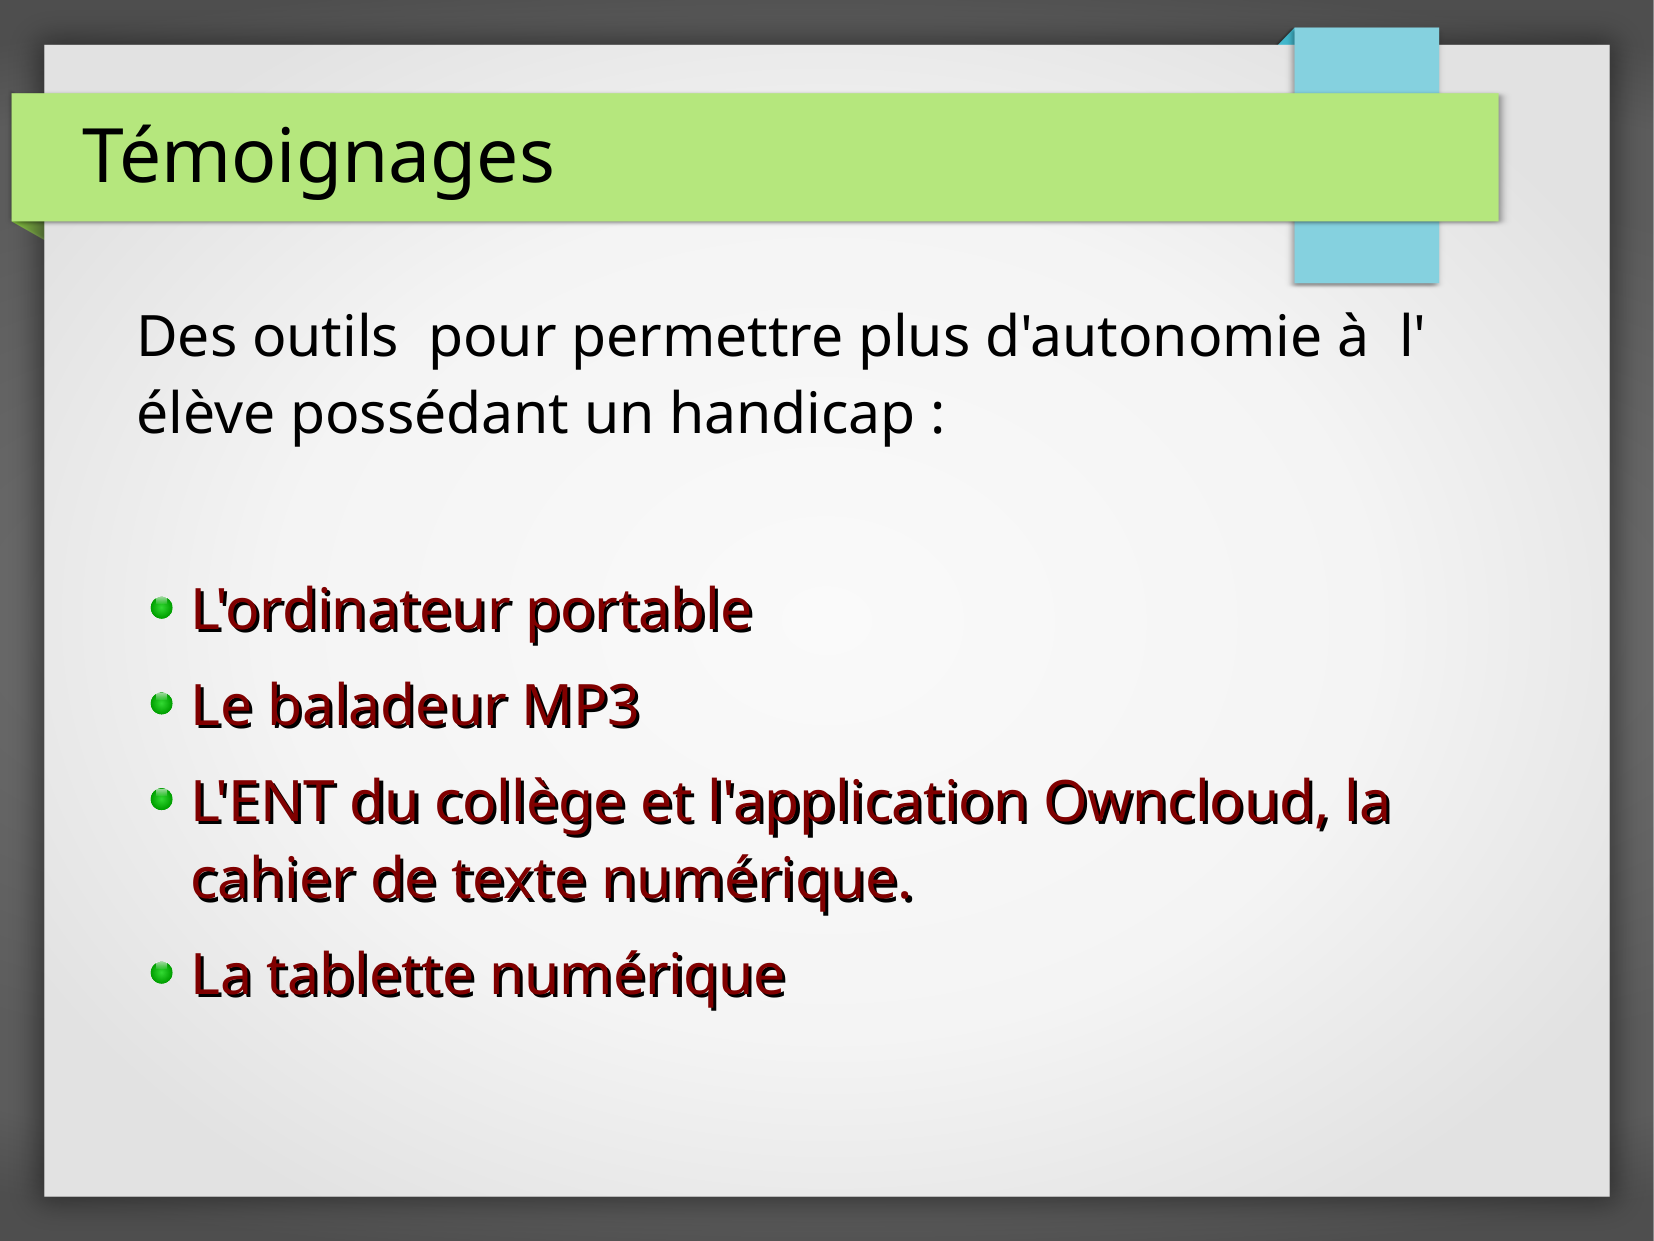

# Témoignages
Des outils pour permettre plus d'autonomie à l' élève possédant un handicap :
L'ordinateur portable
Le baladeur MP3
L'ENT du collège et l'application Owncloud, la cahier de texte numérique.
La tablette numérique